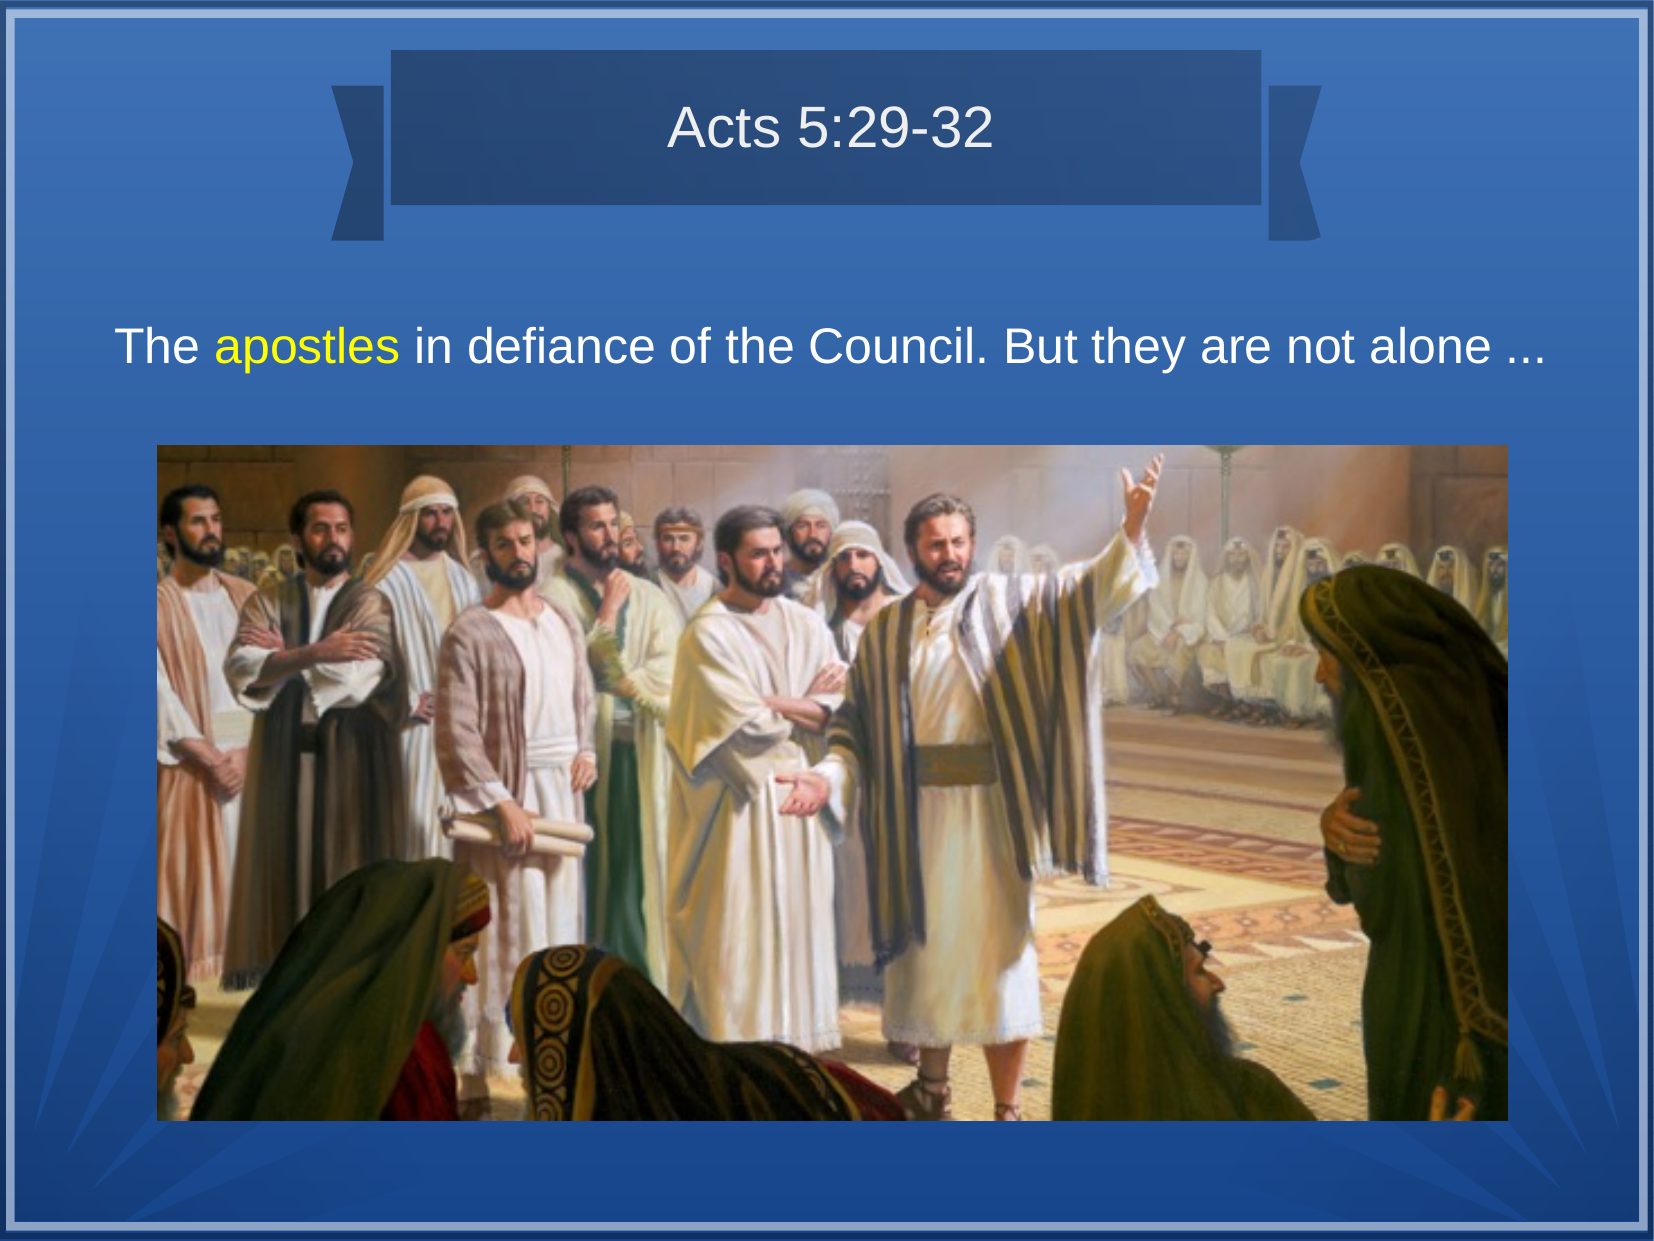

Acts 5:29-32
The apostles in defiance of the Council. But they are not alone ...